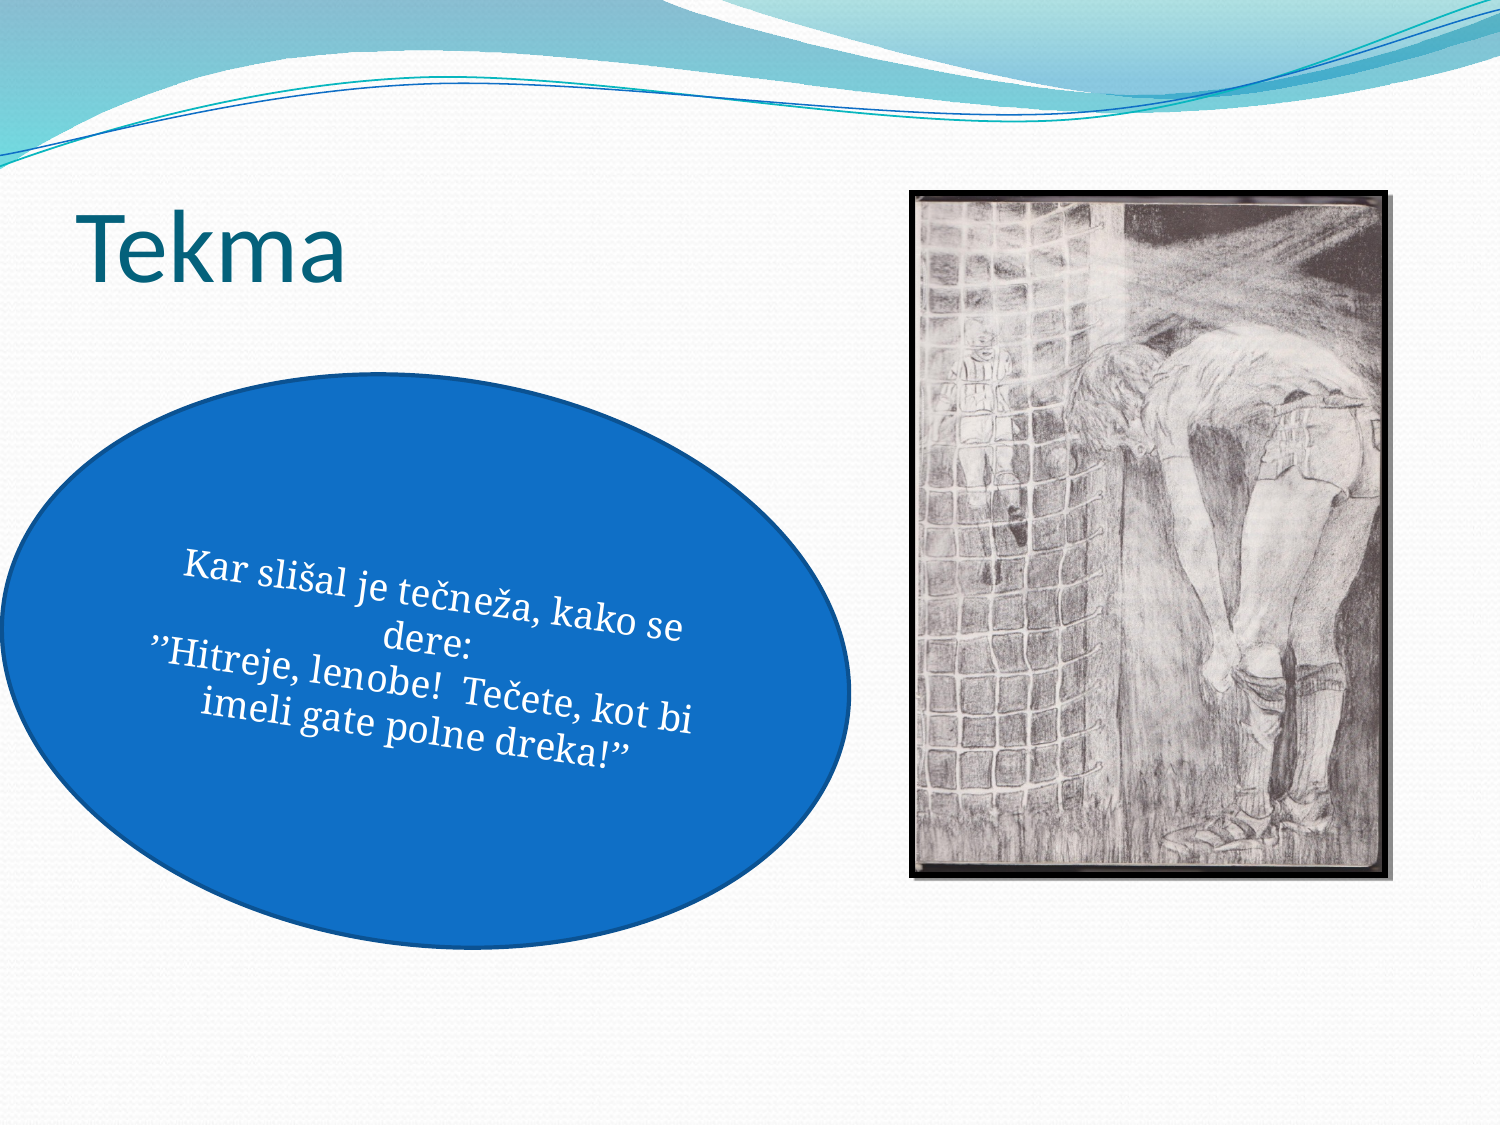

# Tekma
Kar slišal je tečneža, kako se dere:
’’Hitreje, lenobe! Tečete, kot bi imeli gate polne dreka!’’